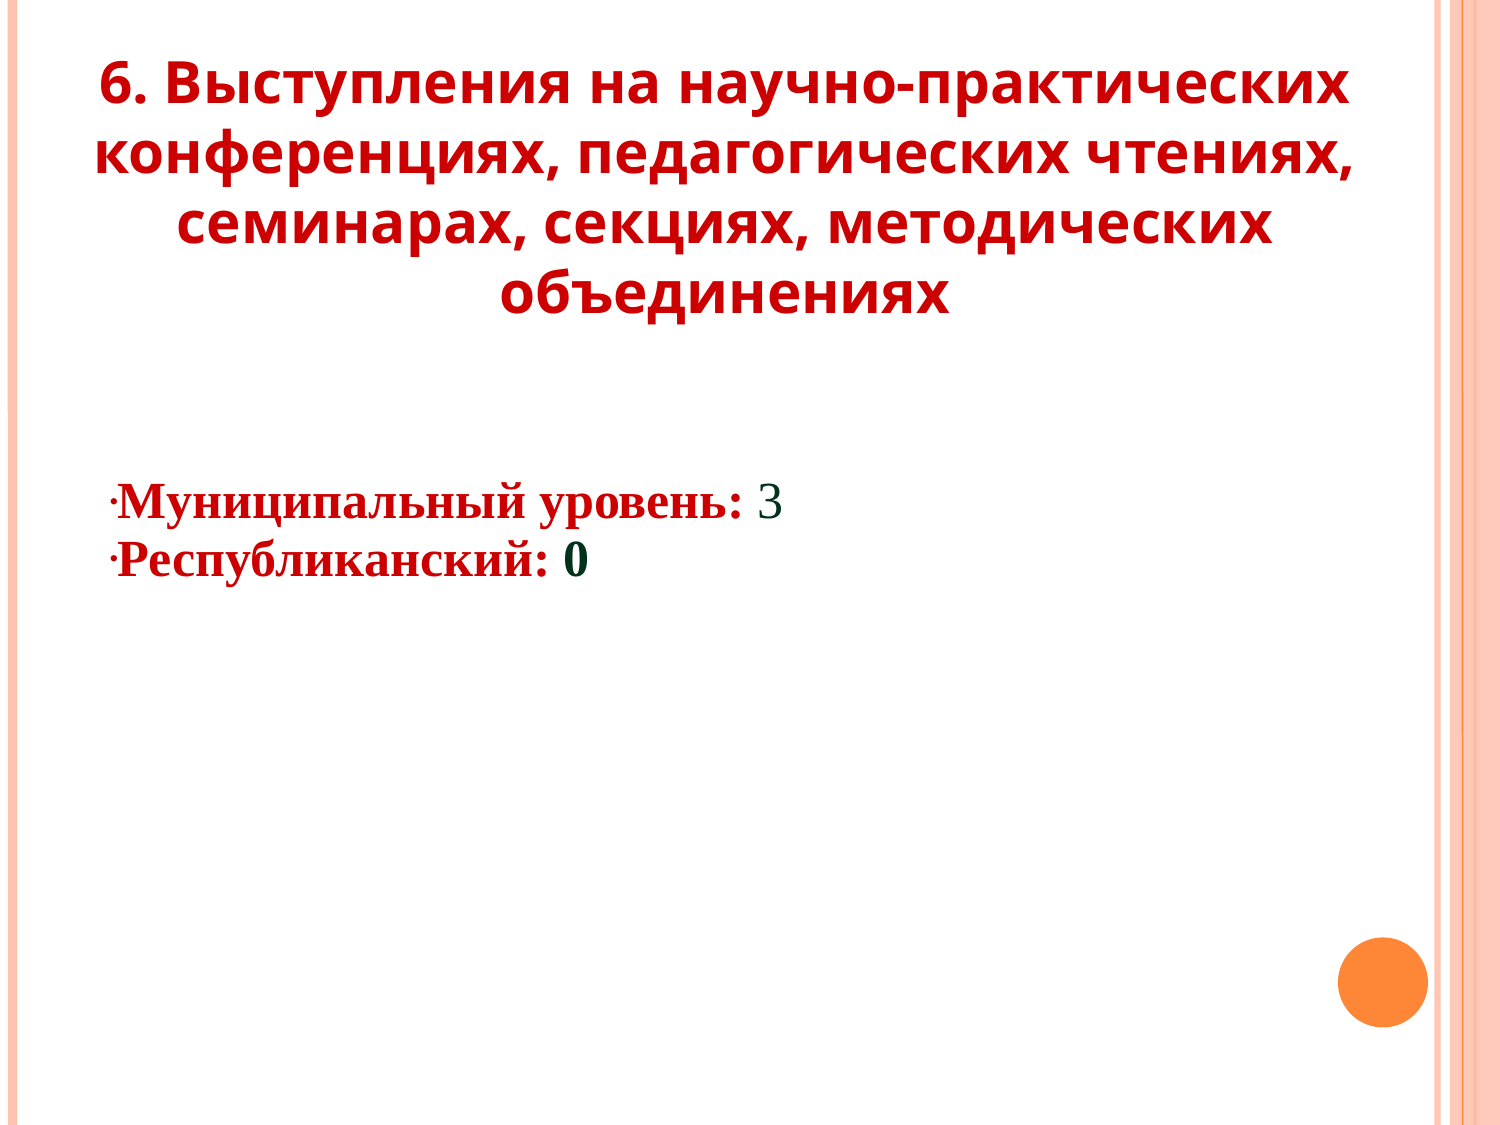

# 6. Выступления на научно-практических конференциях, педагогических чтениях, семинарах, секциях, методических объединениях
Муниципальный уровень: 3
Республиканский: 0